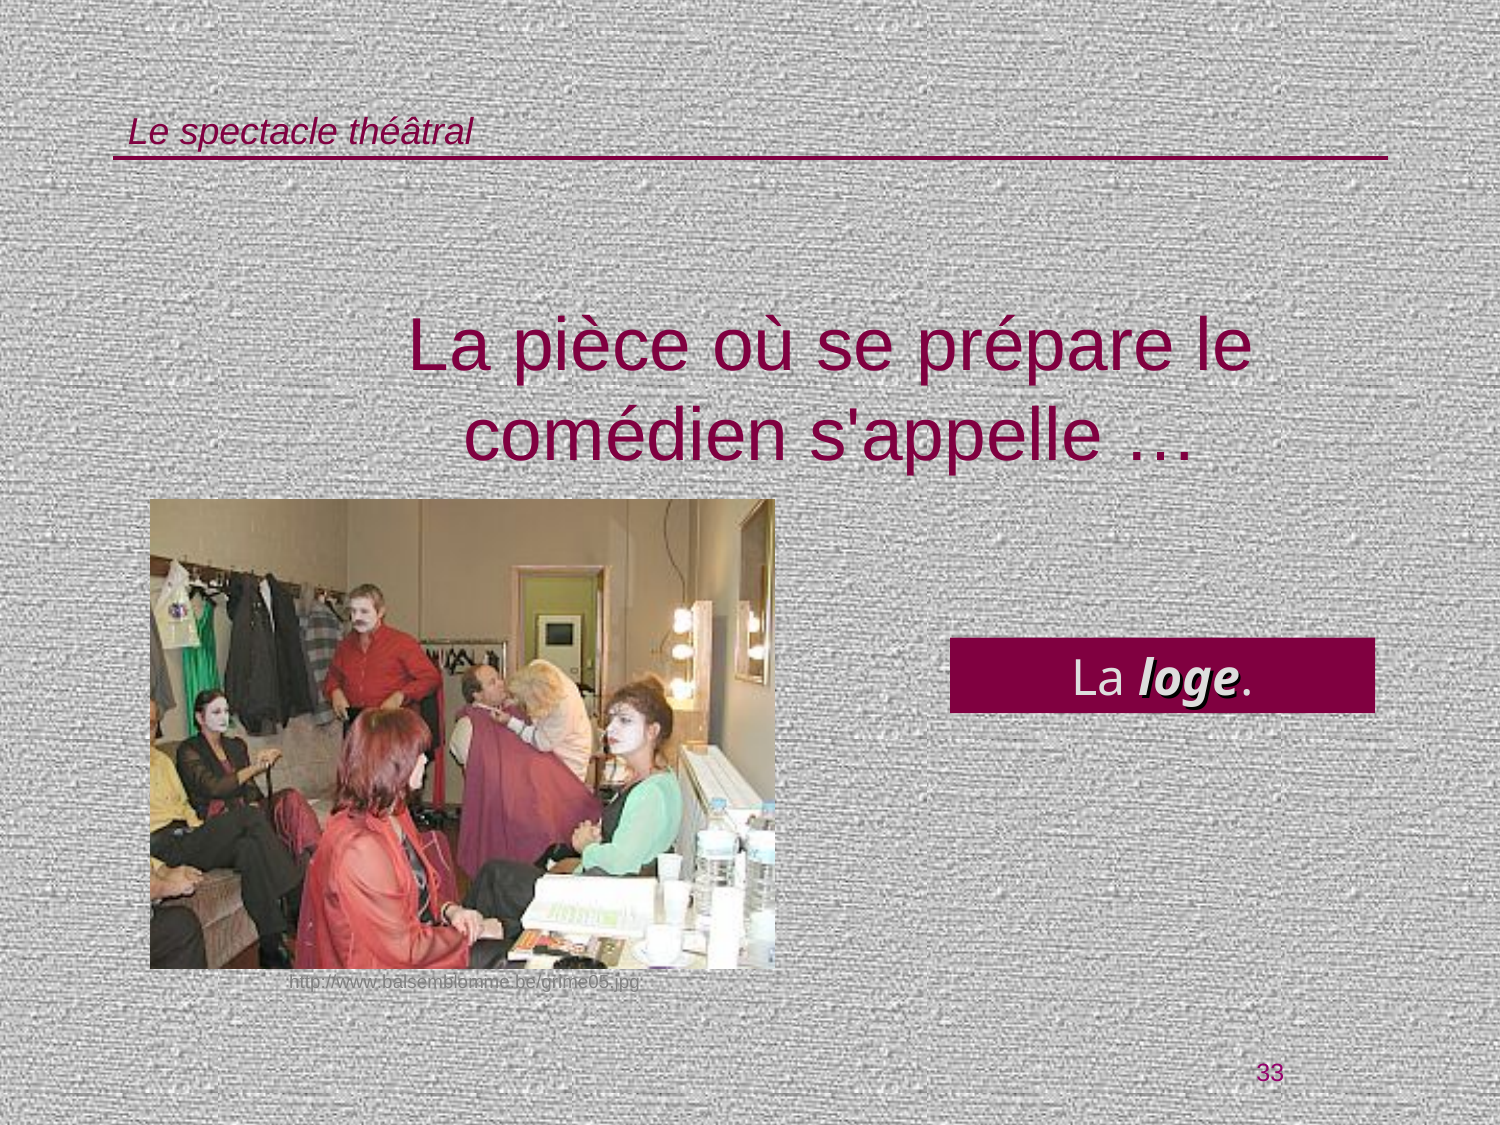

La pièce où se prépare le comédien s'appelle …
http://www.balsemblomme.be/grime05.jpg
La loge.
33